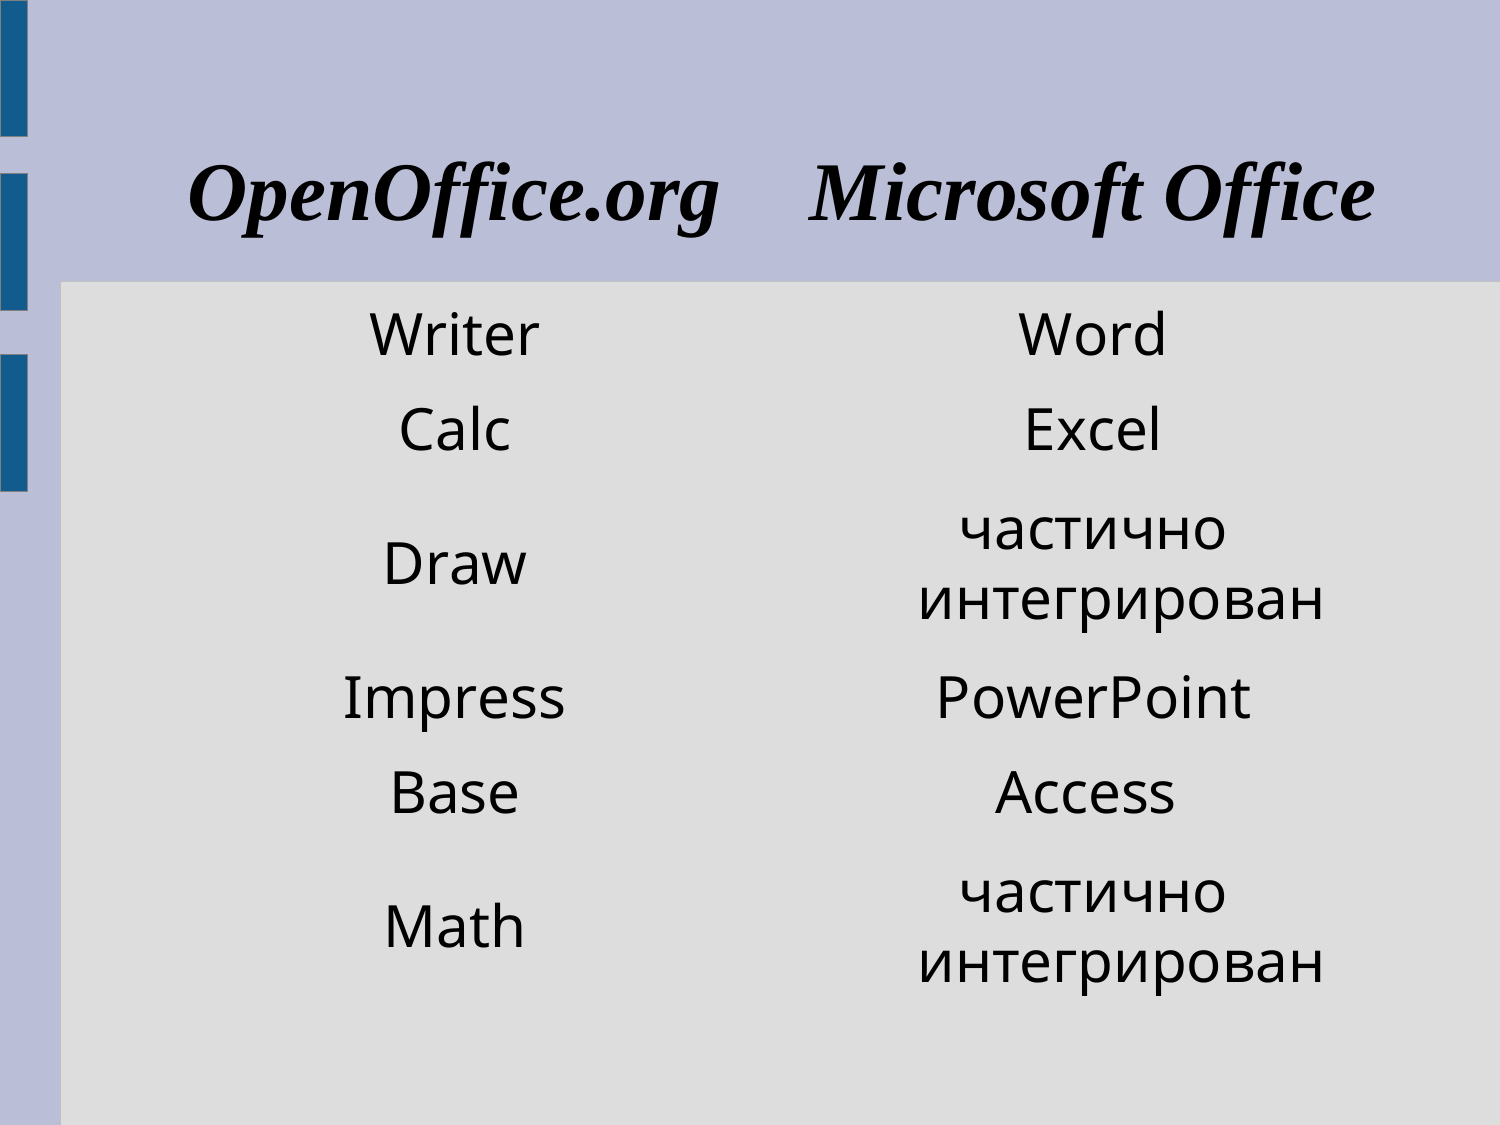

| OpenOffice.org | Microsoft Office |
| --- | --- |
| Writer | Word |
| Calc | Excel |
| Draw | частично интегрирован |
| Impress | PowerPoint |
| Base | Access |
| Math | частично интегрирован |